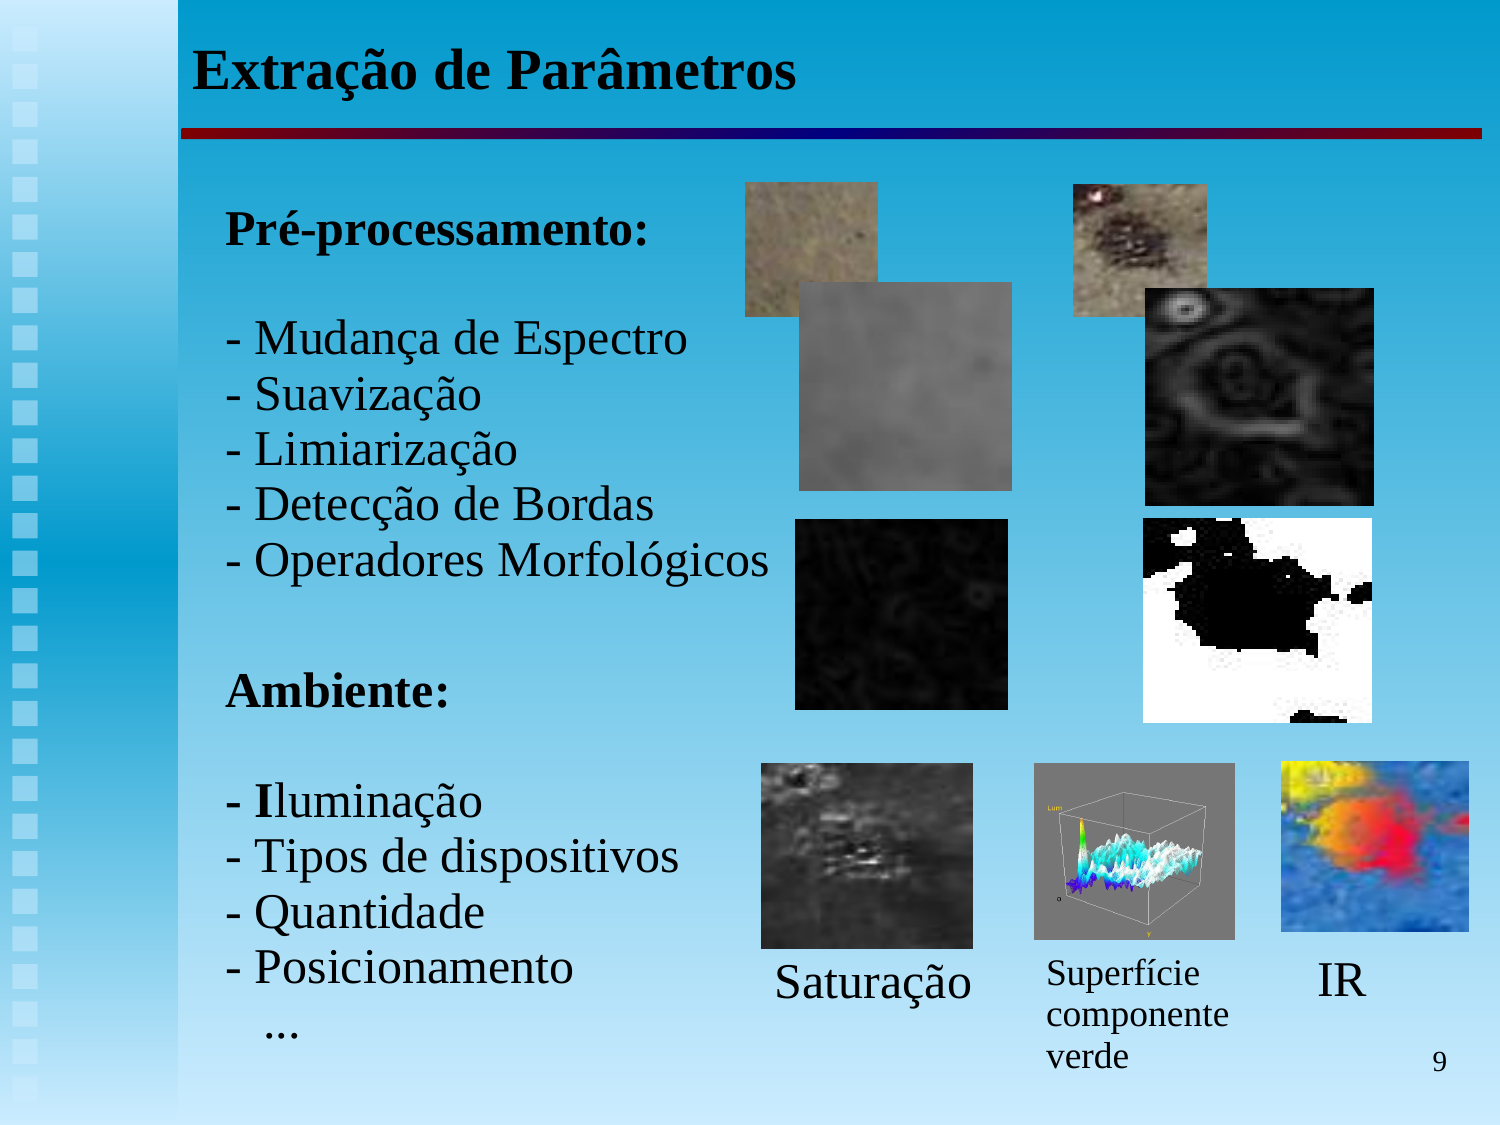

# Extração de Parâmetros
Pré-processamento:
- Mudança de Espectro
- Suavização
- Limiarização
- Detecção de Bordas
- Operadores Morfológicos
Ambiente:
- Iluminação
- Tipos de dispositivos
- Quantidade
- Posicionamento
 ...
Superfície
componente
verde
IR
Saturação